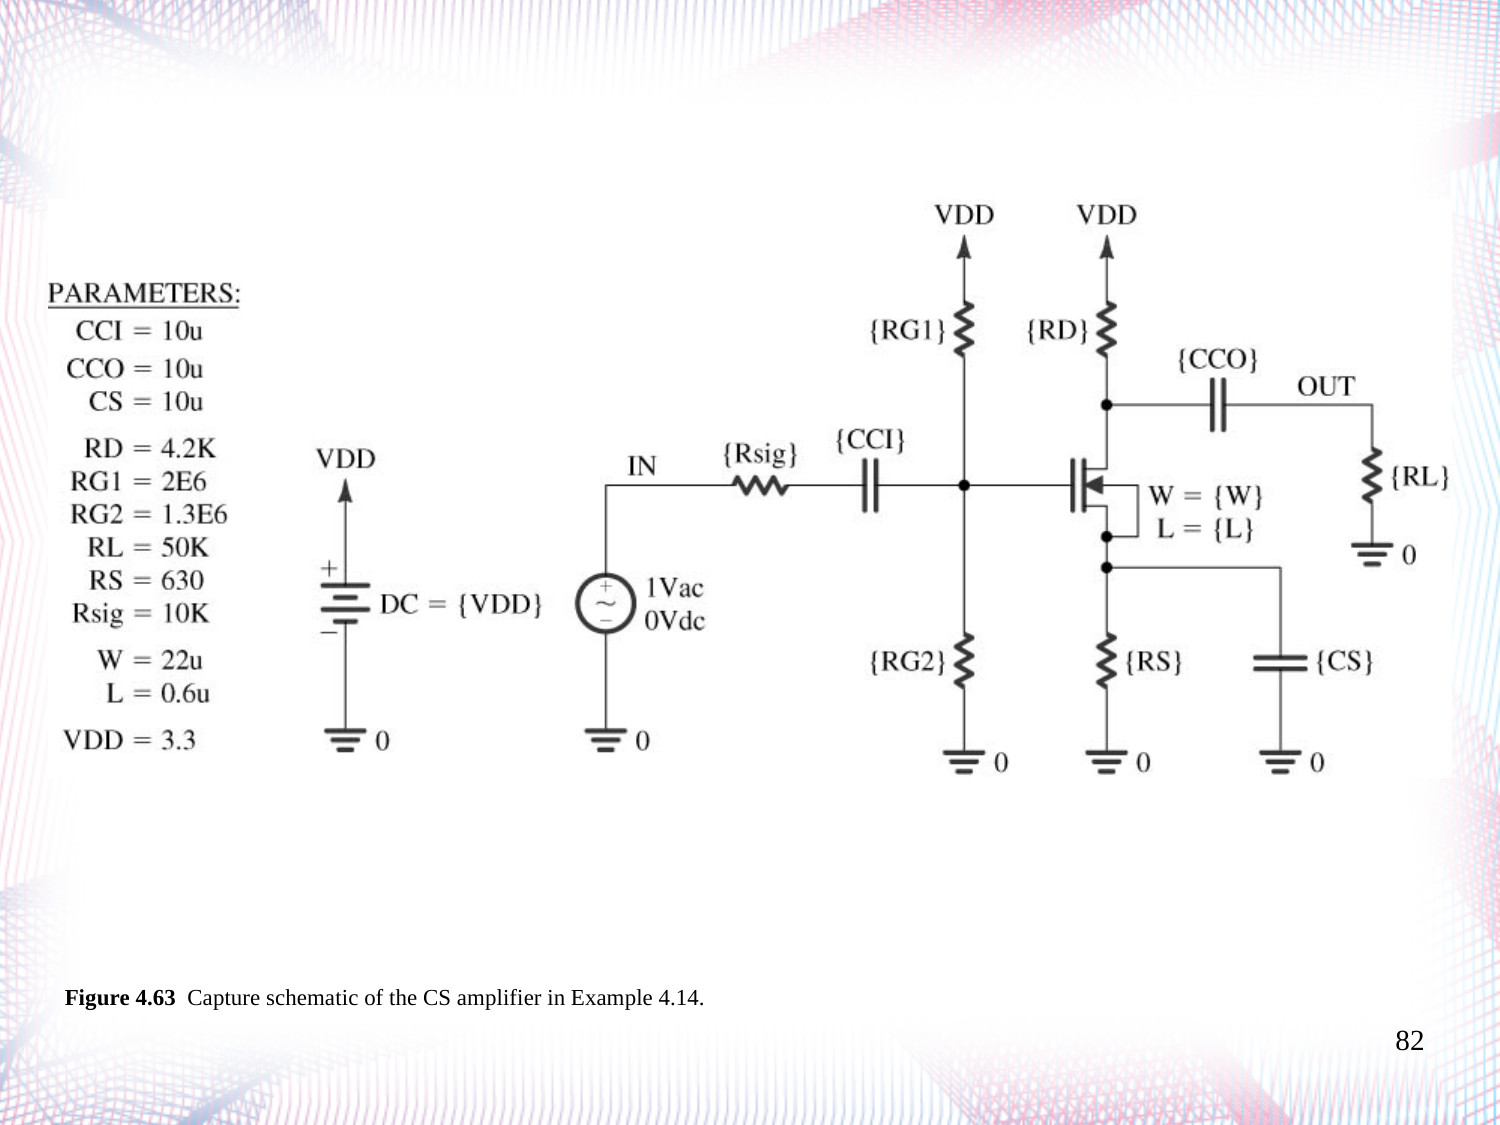

Figure 4.63 Capture schematic of the CS amplifier in Example 4.14.
82